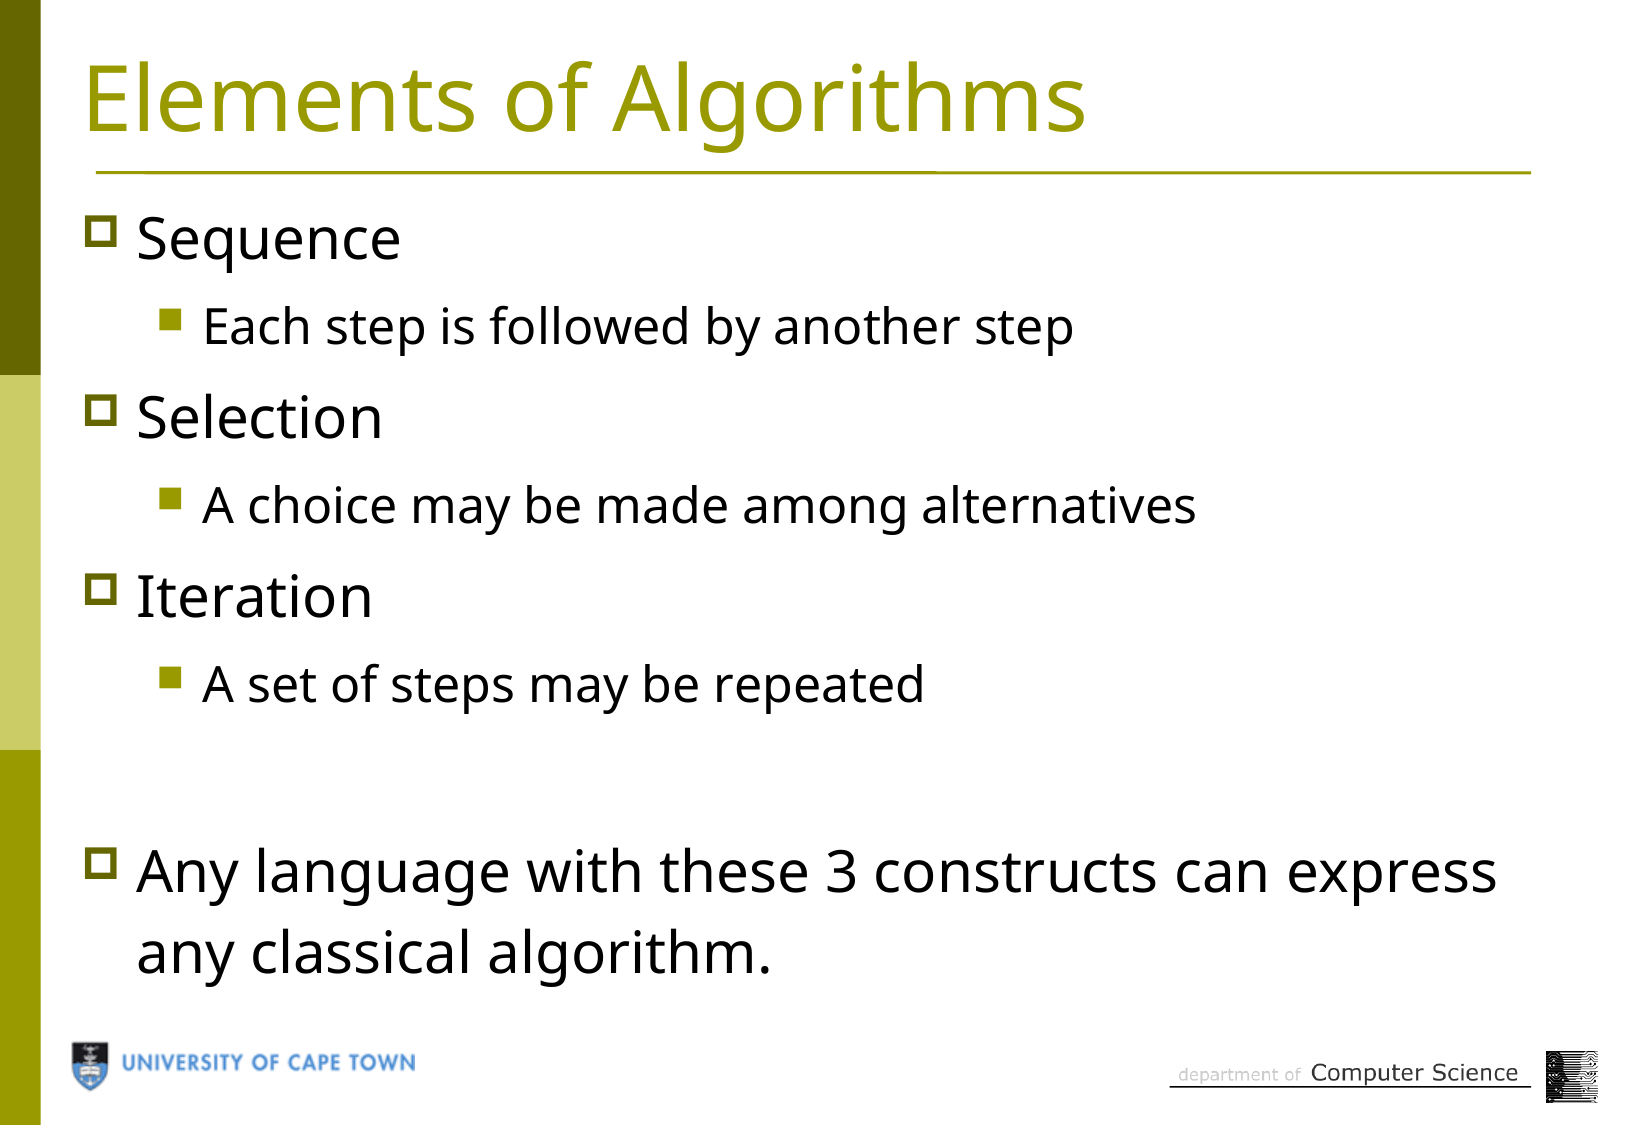

# Elements of Algorithms
Sequence
Each step is followed by another step
Selection
A choice may be made among alternatives
Iteration
A set of steps may be repeated
Any language with these 3 constructs can express any classical algorithm.